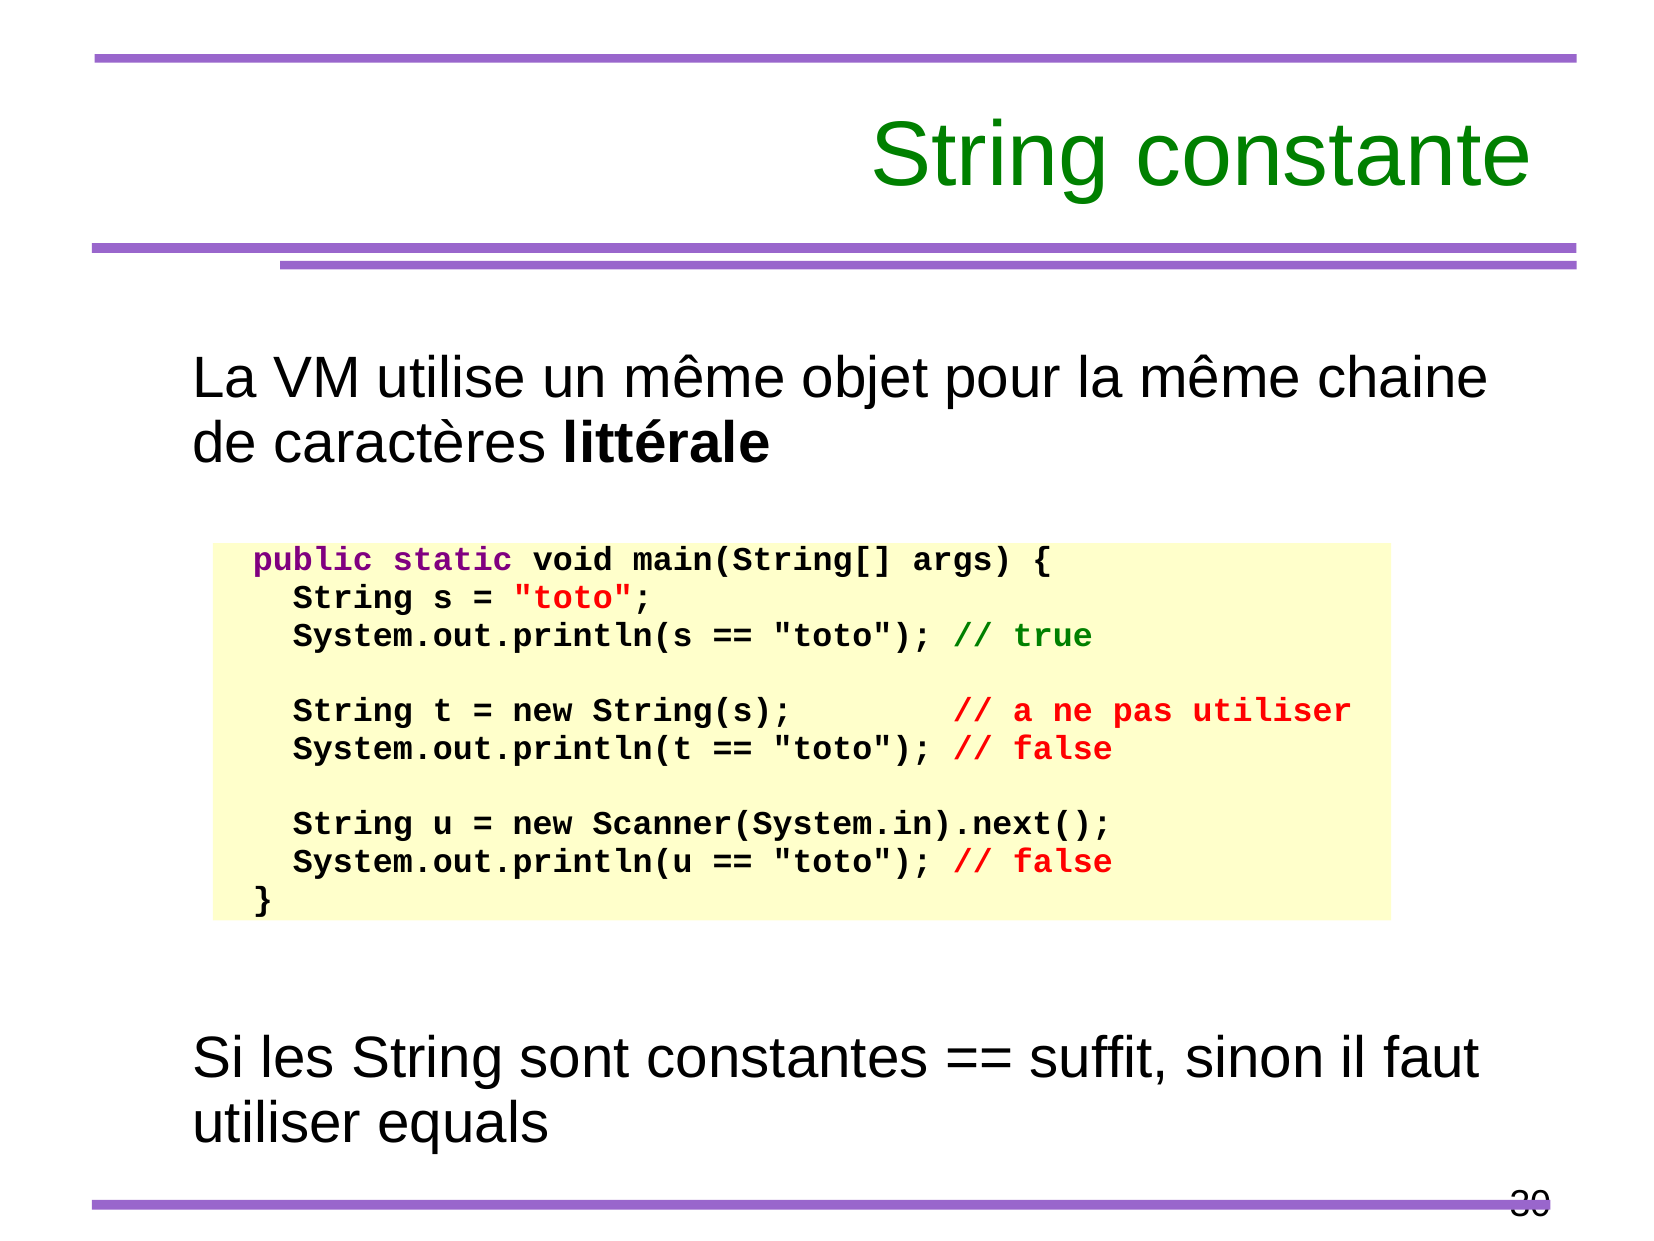

# String constante
La VM utilise un même objet pour la même chaine de caractères littérale
Si les String sont constantes == suffit, sinon il faut utiliser equals
 public static void main(String[] args) {
 String s = "toto";
 System.out.println(s == "toto"); // true
 String t = new String(s); // a ne pas utiliser
 System.out.println(t == "toto"); // false
 String u = new Scanner(System.in).next();
 System.out.println(u == "toto"); // false
 }